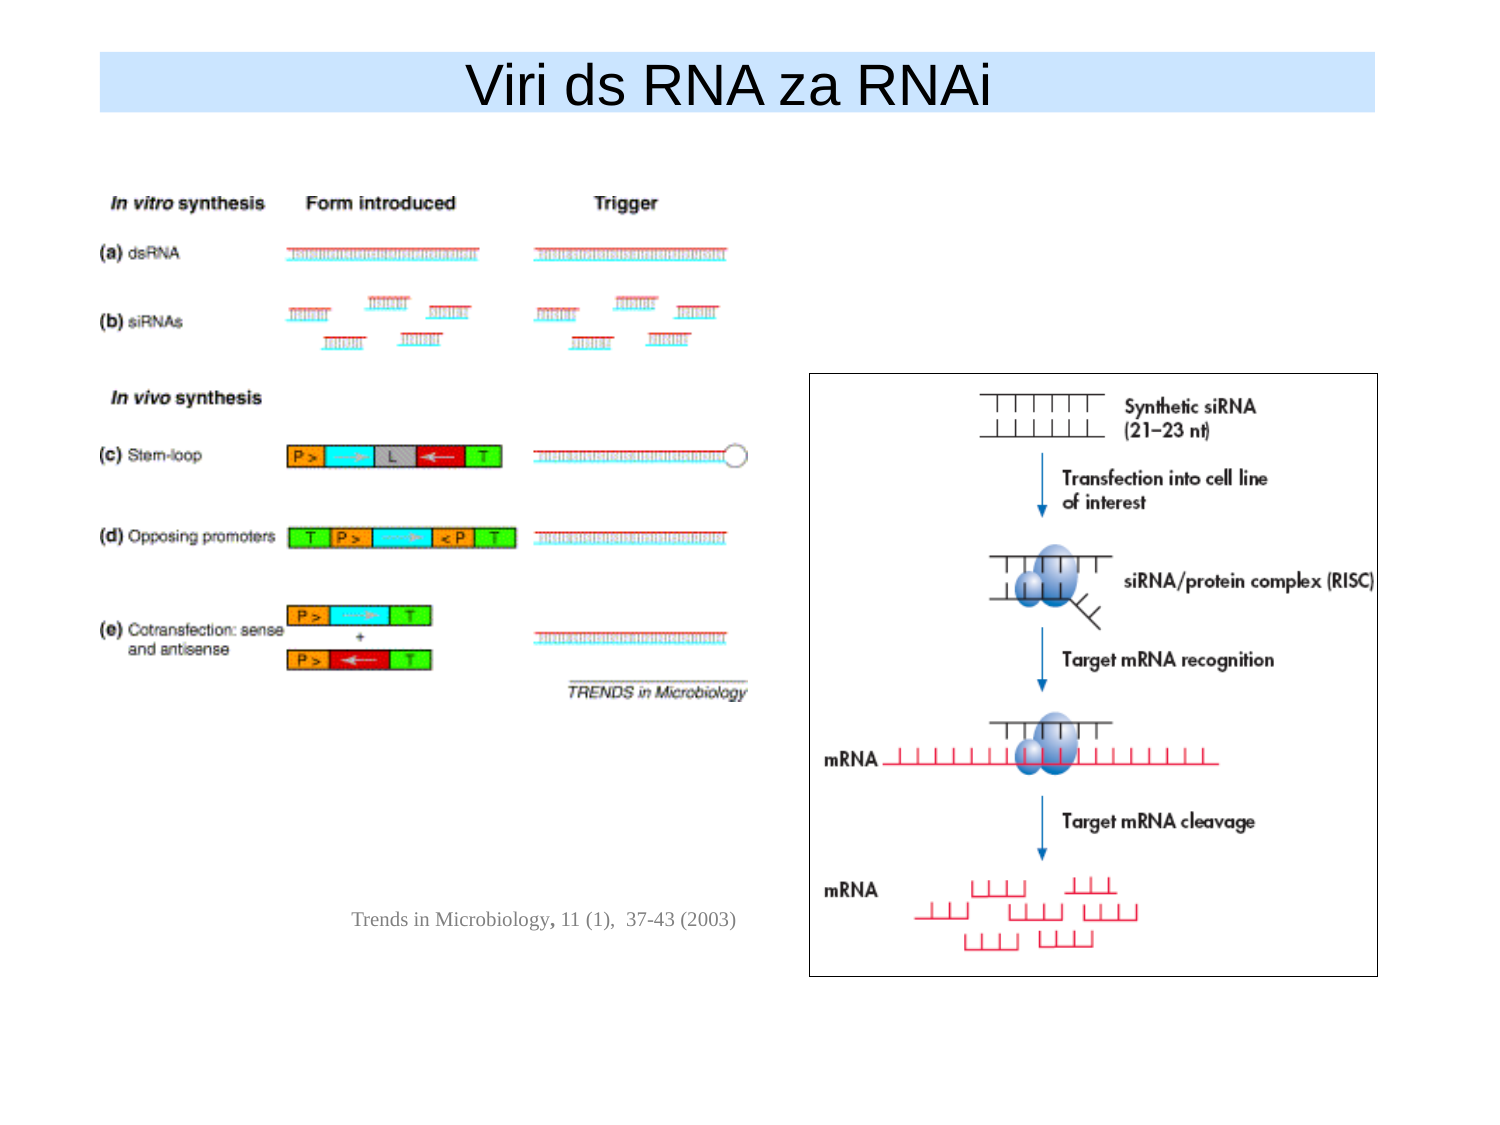

Viri ds RNA za RNAi
Trends in Microbiology, 11 (1), 37-43 (2003)